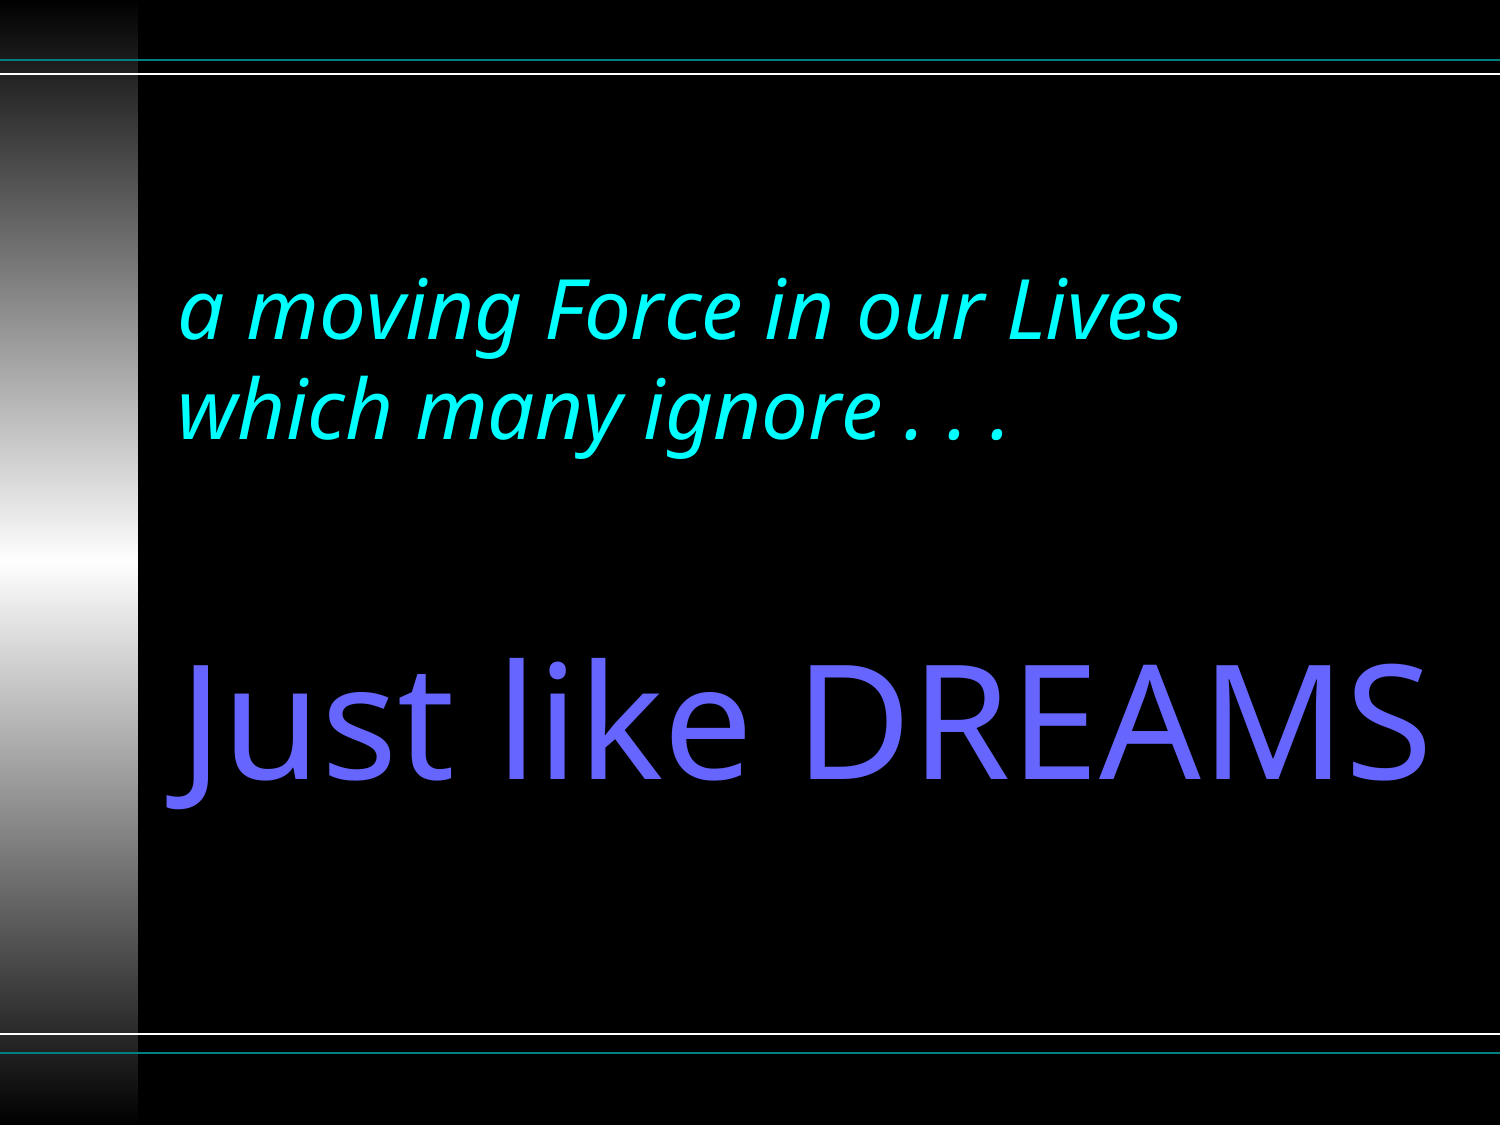

# a moving Force in our Lives which many ignore . . .
Just like DREAMS